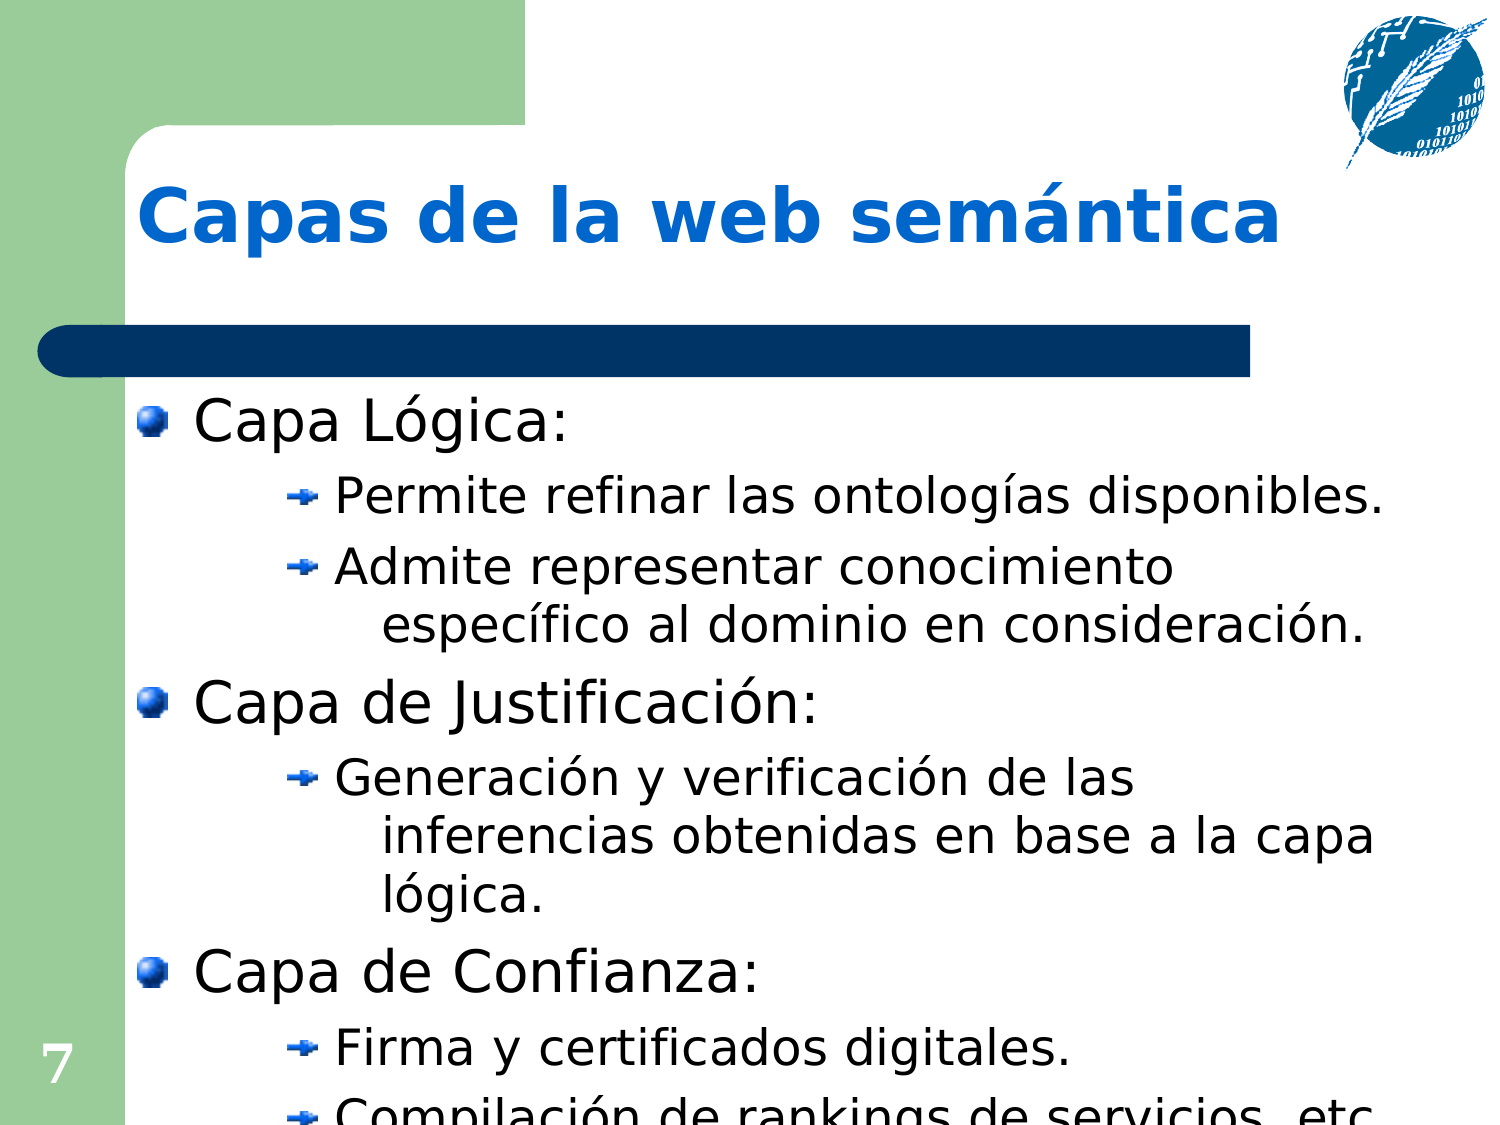

# Capas de la web semántica
Capa Lógica:
Permite refinar las ontologías disponibles.
Admite representar conocimiento específico al dominio en consideración.
Capa de Justificación:
Generación y verificación de las inferencias obtenidas en base a la capa lógica.
Capa de Confianza:
Firma y certificados digitales.
Compilación de rankings de servicios, etc.
7